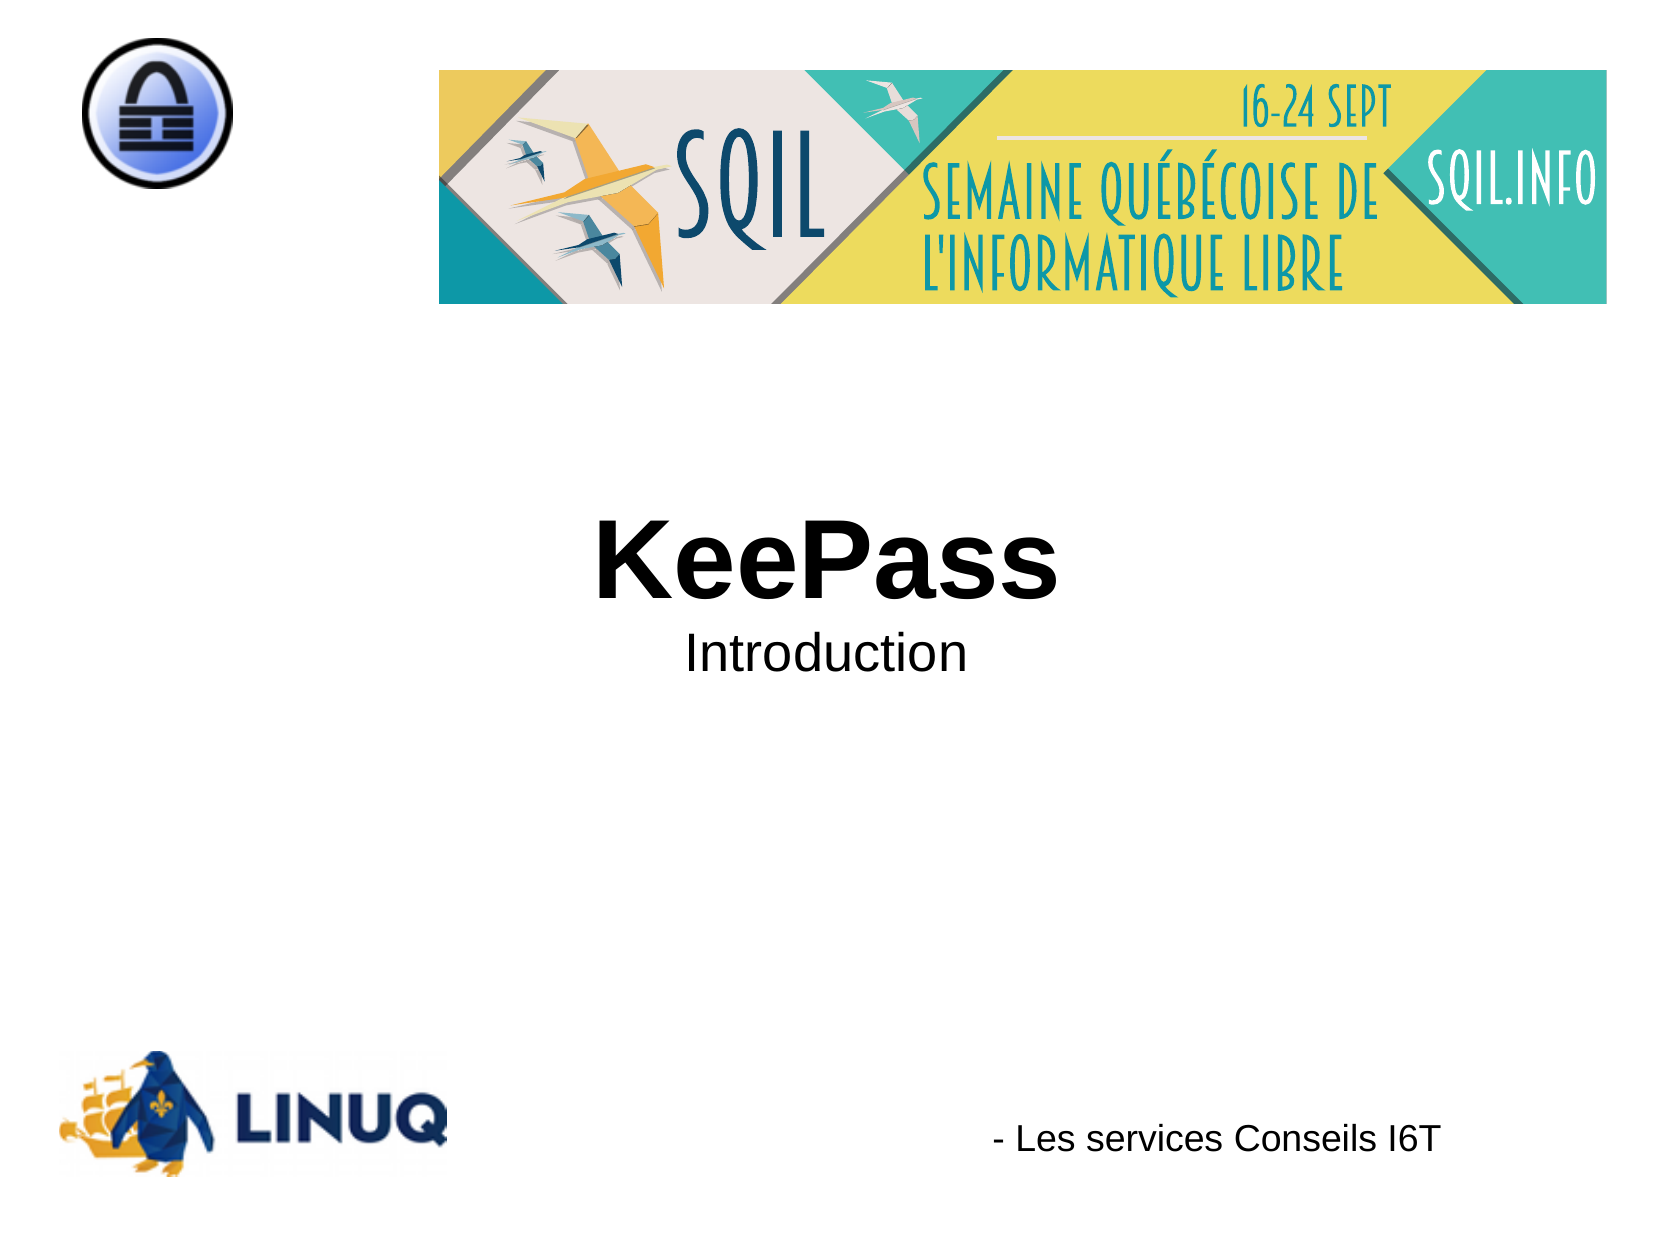

# KeePass
Introduction
 - Les services Conseils I6T